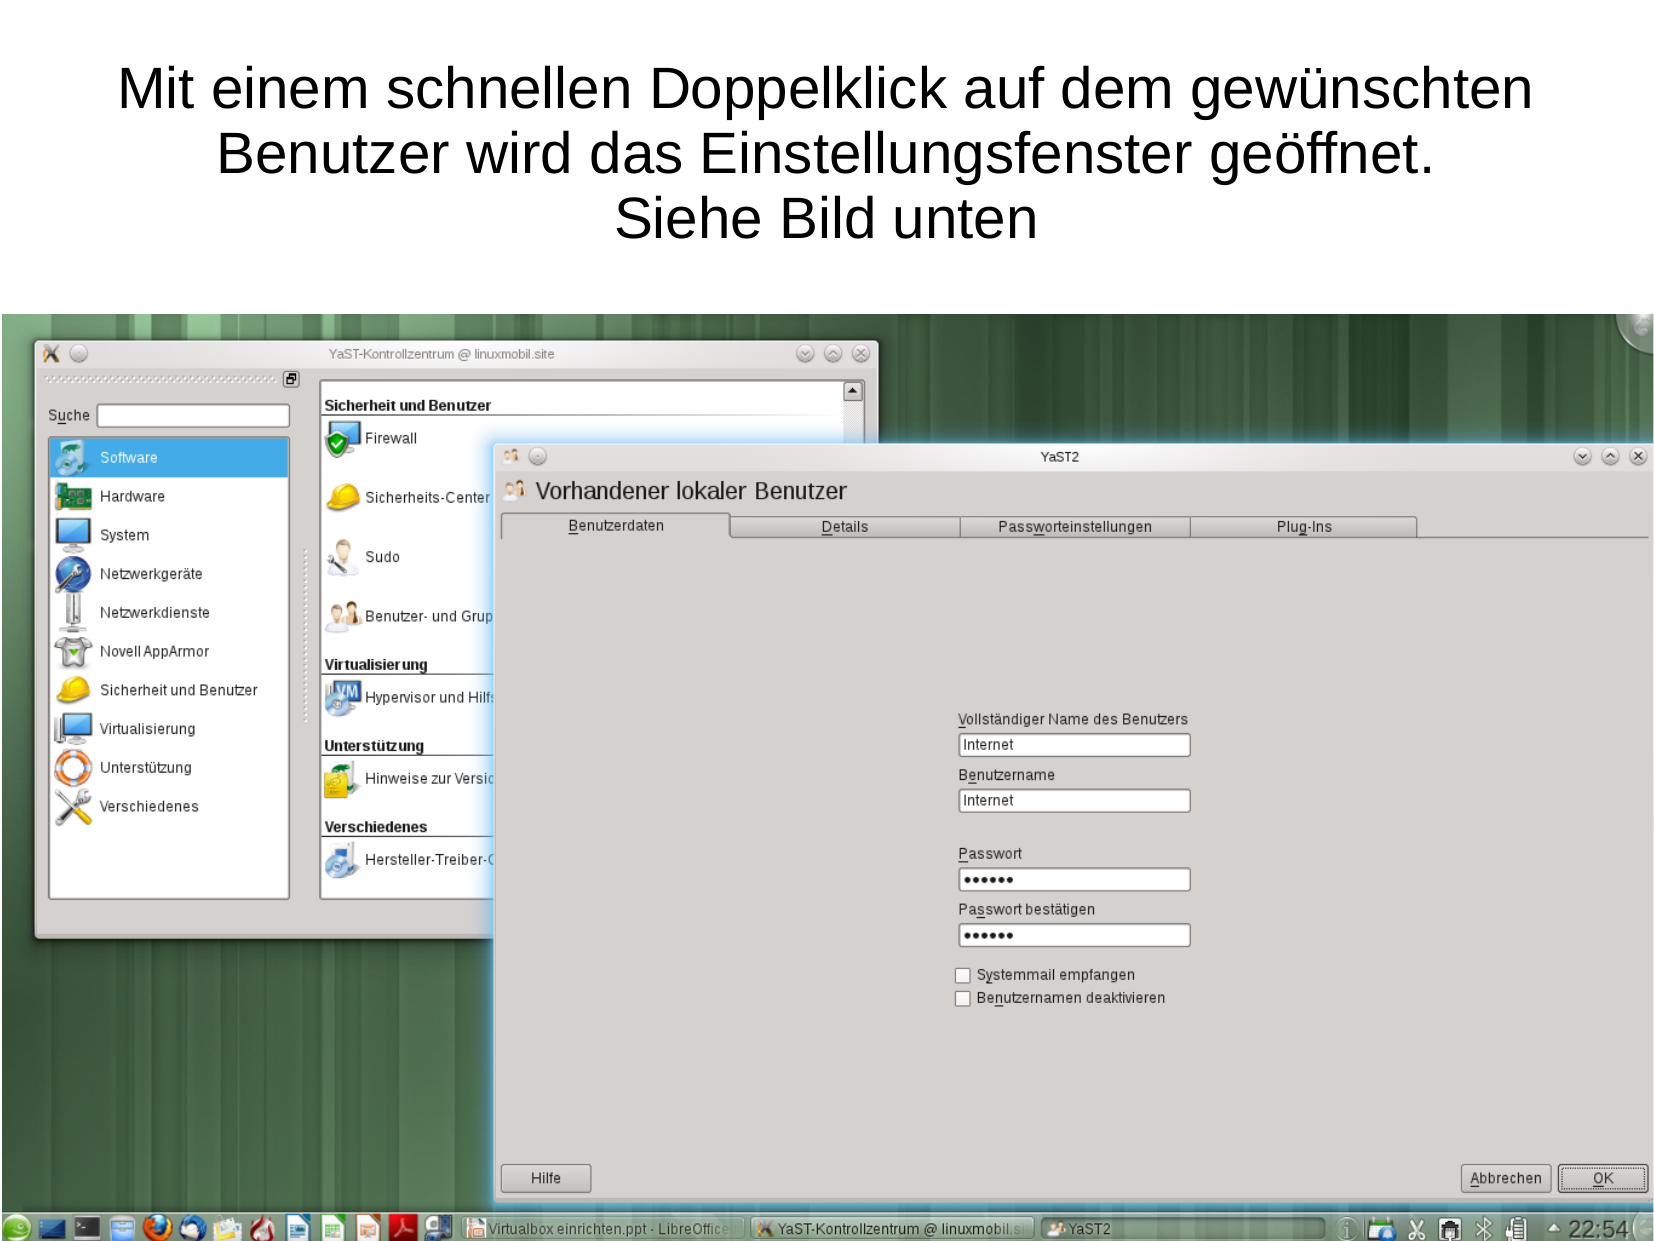

# Mit einem schnellen Doppelklick auf dem gewünschten Benutzer wird das Einstellungsfenster geöffnet. Siehe Bild unten